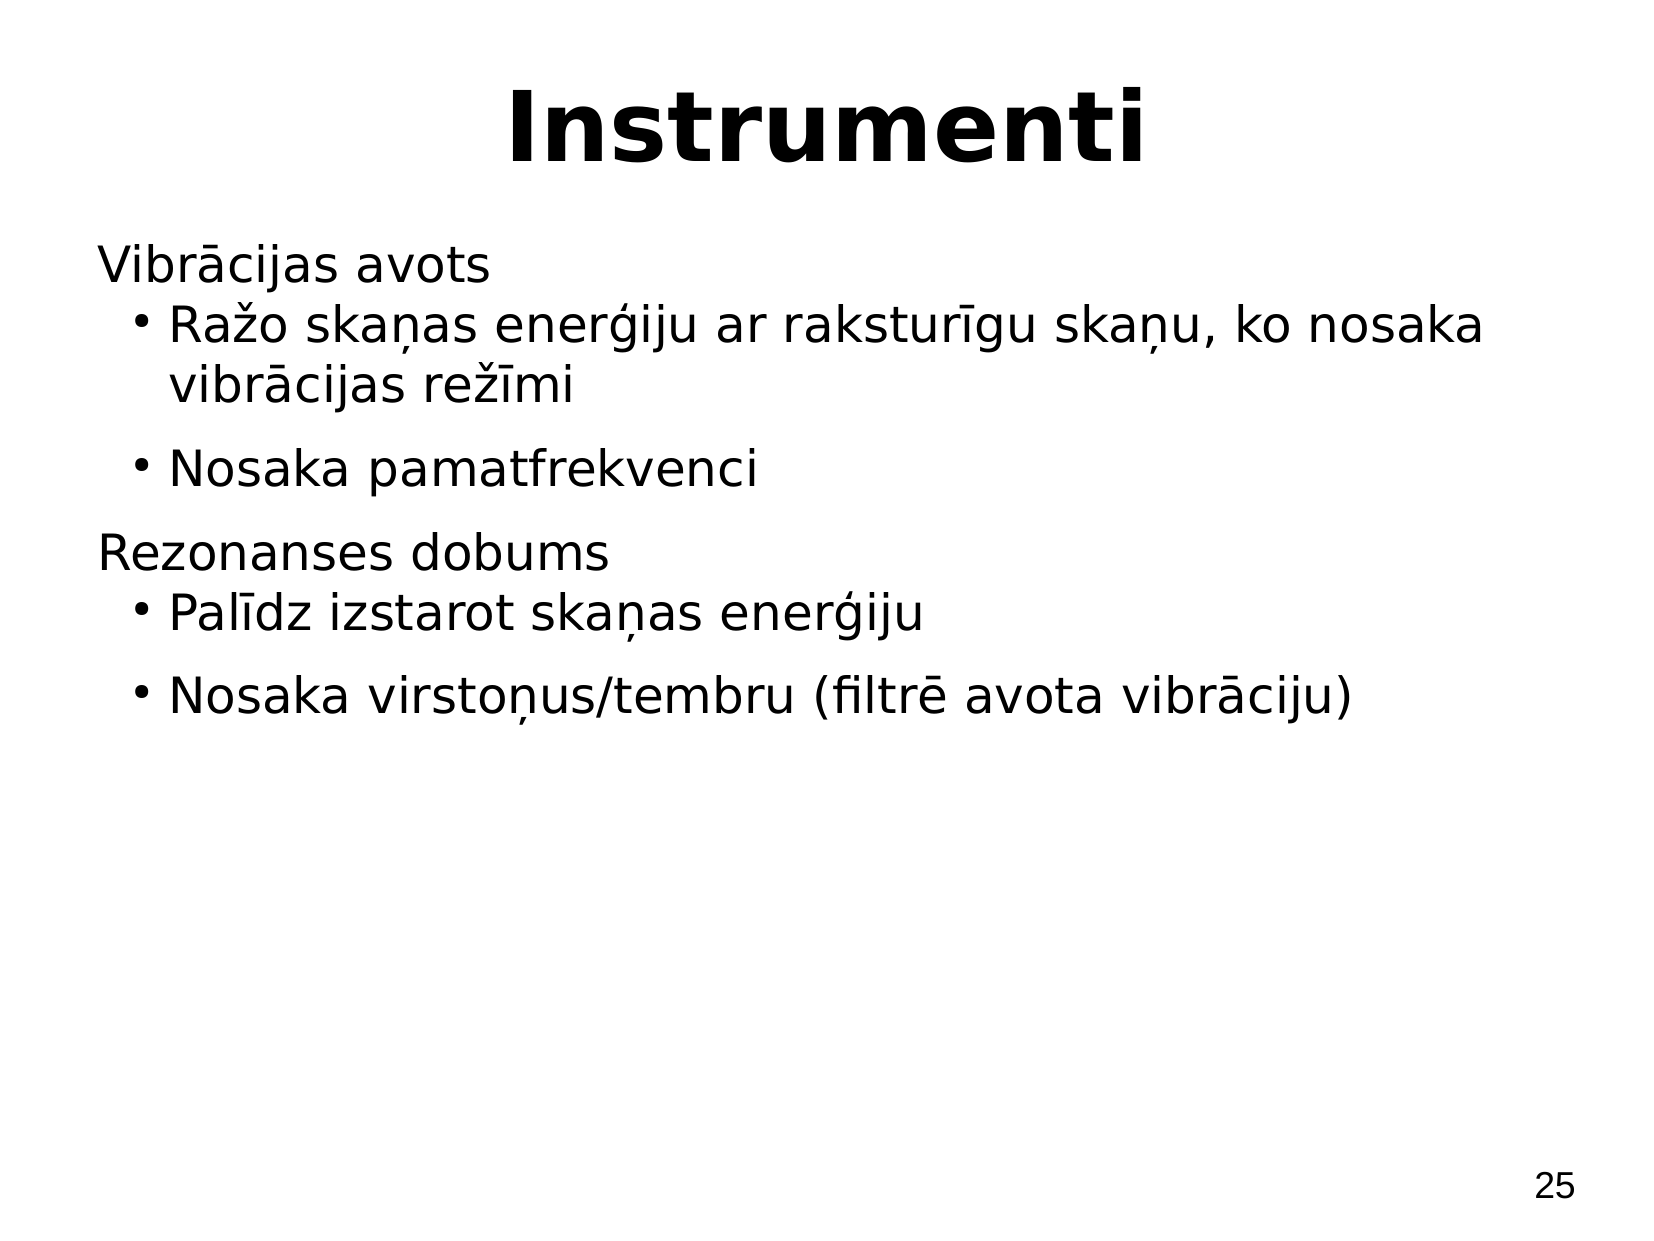

# Instrumenti
Vibrācijas avots
Ražo skaņas enerģiju ar raksturīgu skaņu, ko nosaka vibrācijas režīmi
Nosaka pamatfrekvenci
Rezonanses dobums
Palīdz izstarot skaņas enerģiju
Nosaka virstoņus/tembru (filtrē avota vibrāciju)